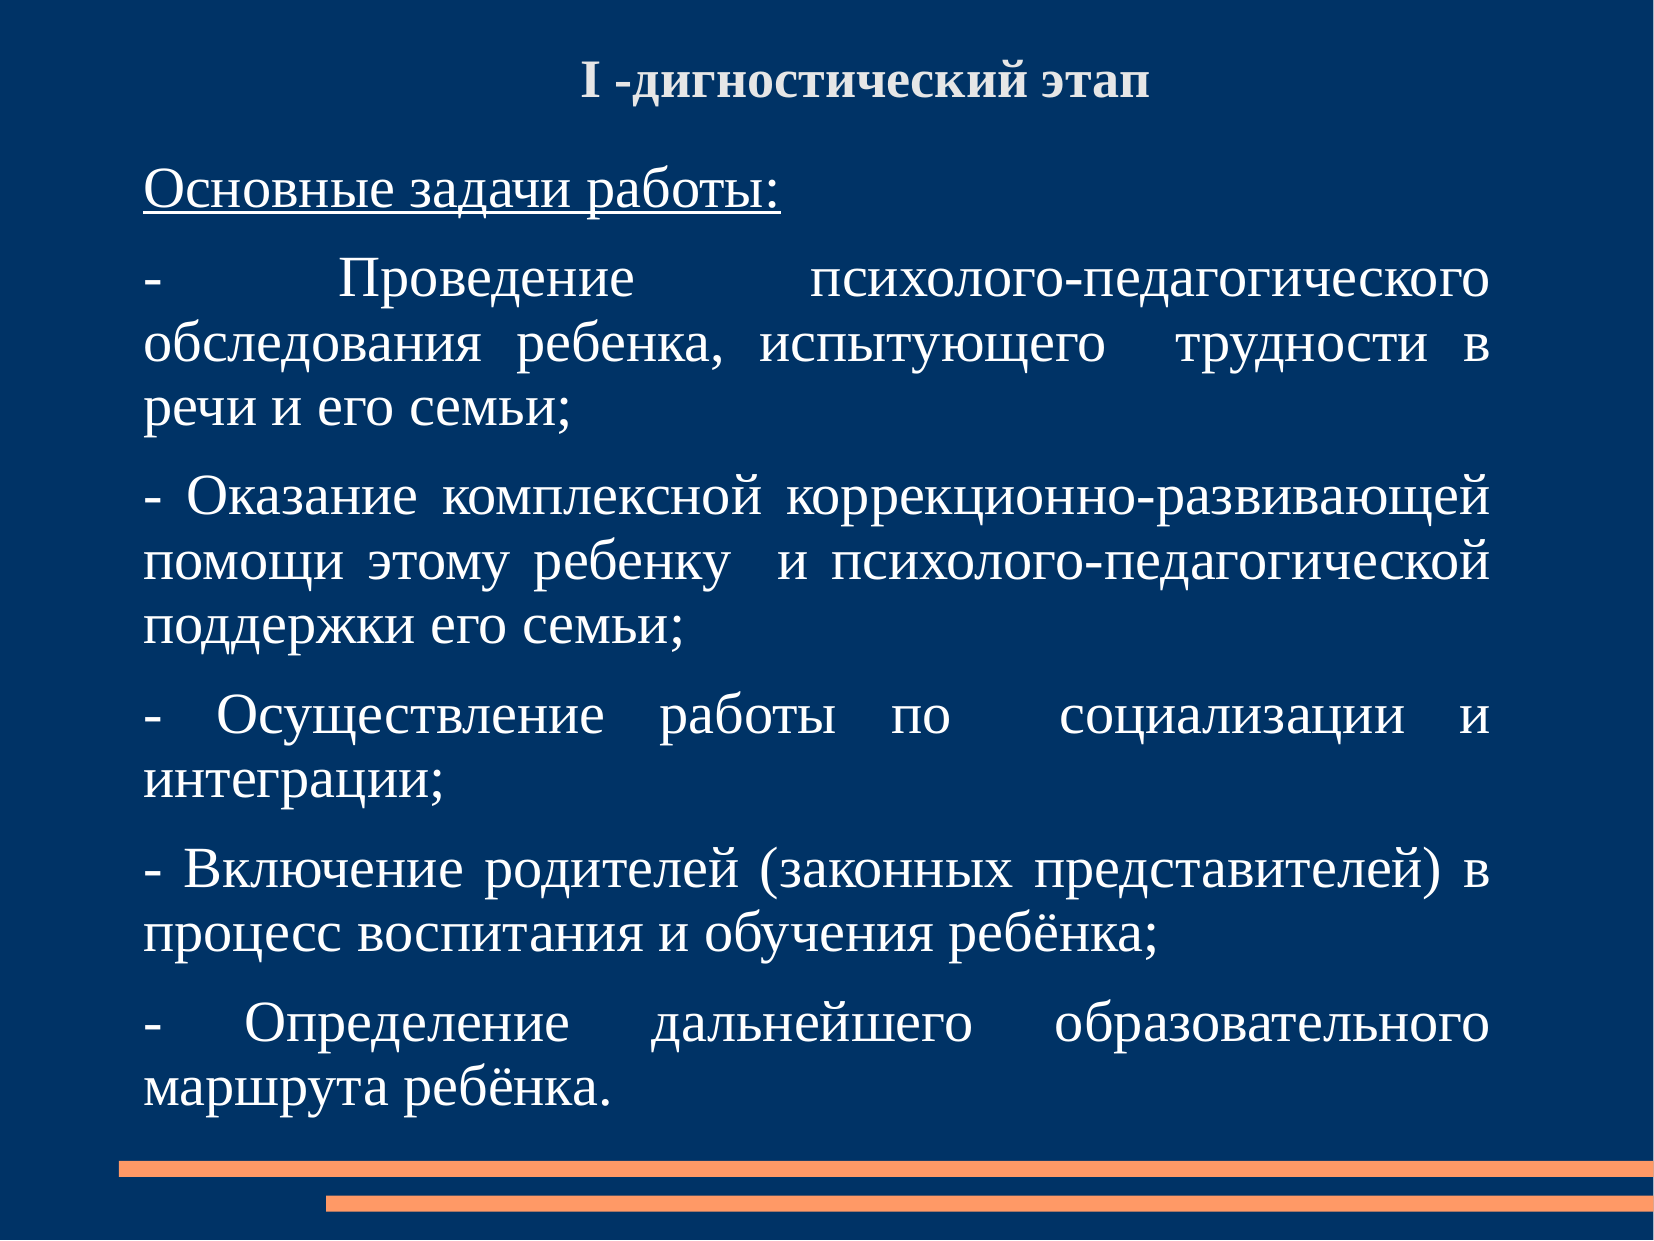

# I -дигностический этап
Основные задачи работы:
- Проведение психолого-педагогического обследования ребенка, испытующего трудности в речи и его семьи;
- Оказание комплексной коррекционно-развивающей помощи этому ребенку и психолого-педагогической поддержки его семьи;
- Осуществление работы по социализации и интеграции;
- Включение родителей (законных представителей) в процесс воспитания и обучения ребёнка;
- Определение дальнейшего образовательного маршрута ребёнка.